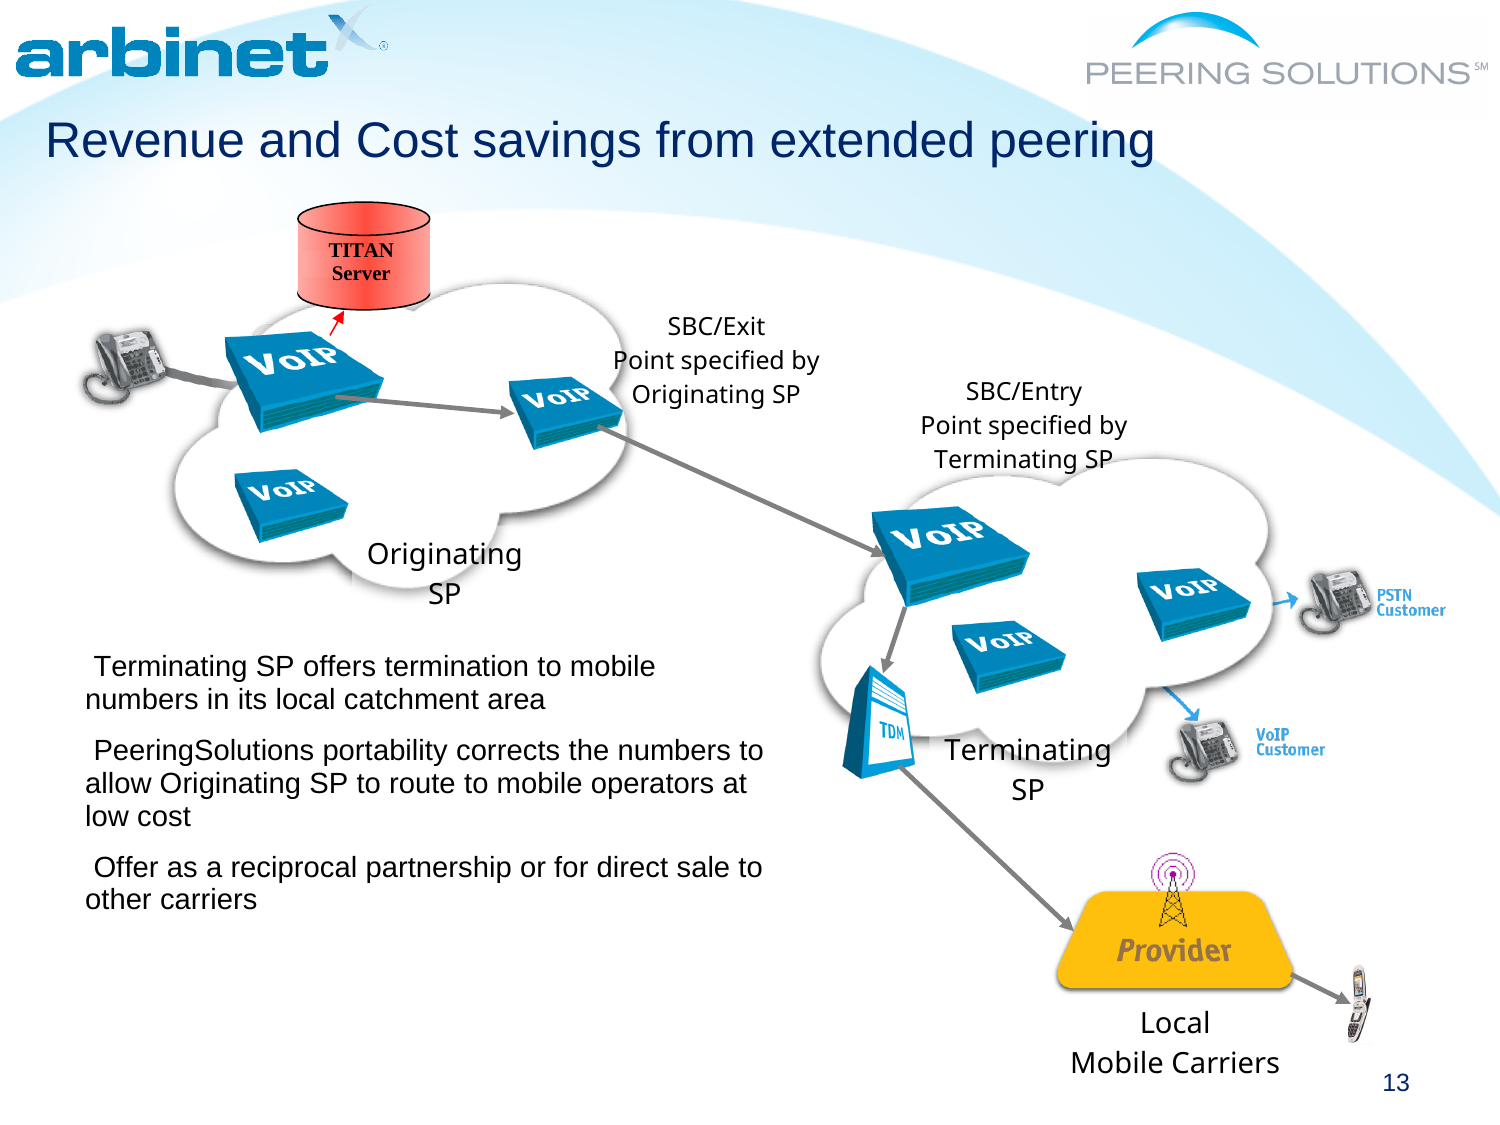

Revenue and Cost savings from extended peering
TITAN
Server
SBC/Exit
Point specified by Originating SP
SBC/Entry
Point specified by Terminating SP
Originating
SP
 Terminating SP offers termination to mobile numbers in its local catchment area
 PeeringSolutions portability corrects the numbers to allow Originating SP to route to mobile operators at low cost
 Offer as a reciprocal partnership or for direct sale to other carriers
Terminating
SP
Local
Mobile Carriers
13